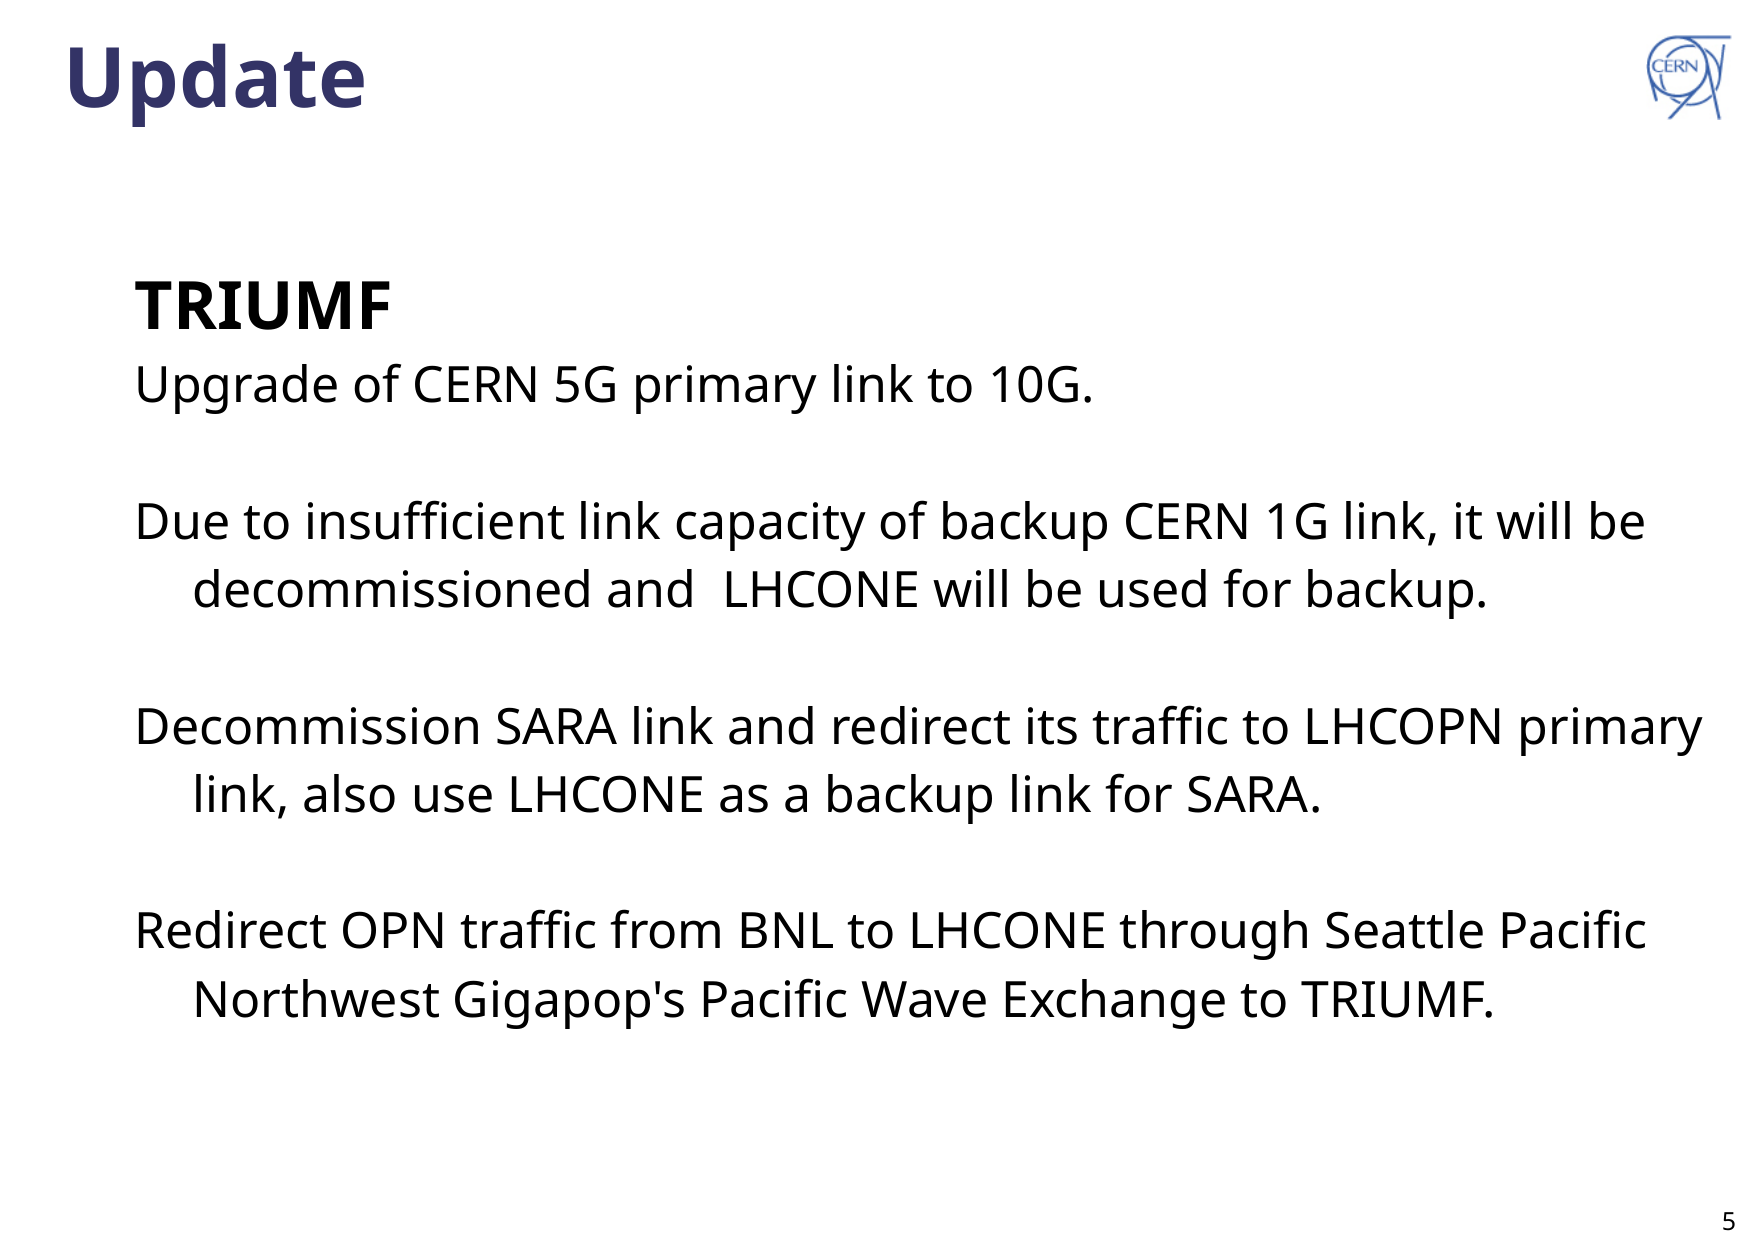

# Update
TRIUMF
Upgrade of CERN 5G primary link to 10G.
Due to insufficient link capacity of backup CERN 1G link, it will be decommissioned and LHCONE will be used for backup.
Decommission SARA link and redirect its traffic to LHCOPN primary link, also use LHCONE as a backup link for SARA.
Redirect OPN traffic from BNL to LHCONE through Seattle Pacific Northwest Gigapop's Pacific Wave Exchange to TRIUMF.
5